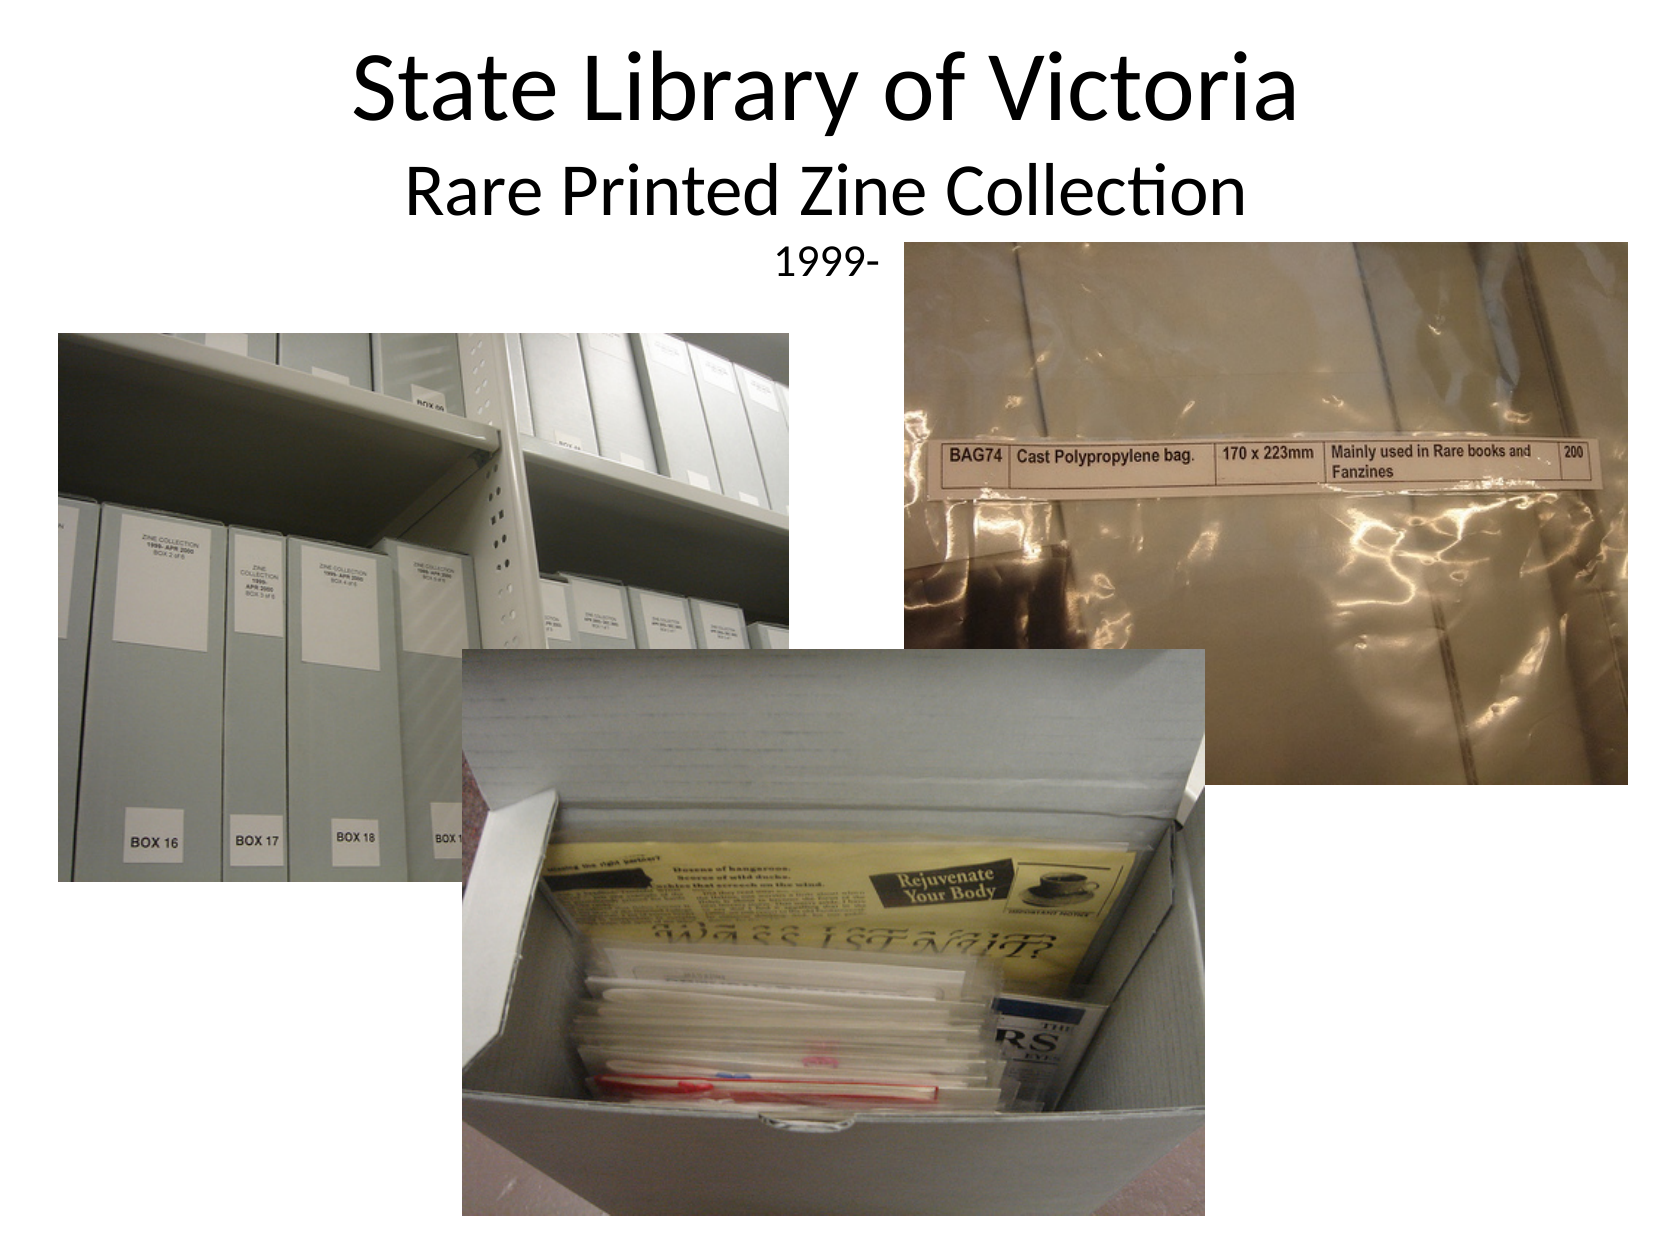

# State Library of Victoria Rare Printed Zine Collection 1999-